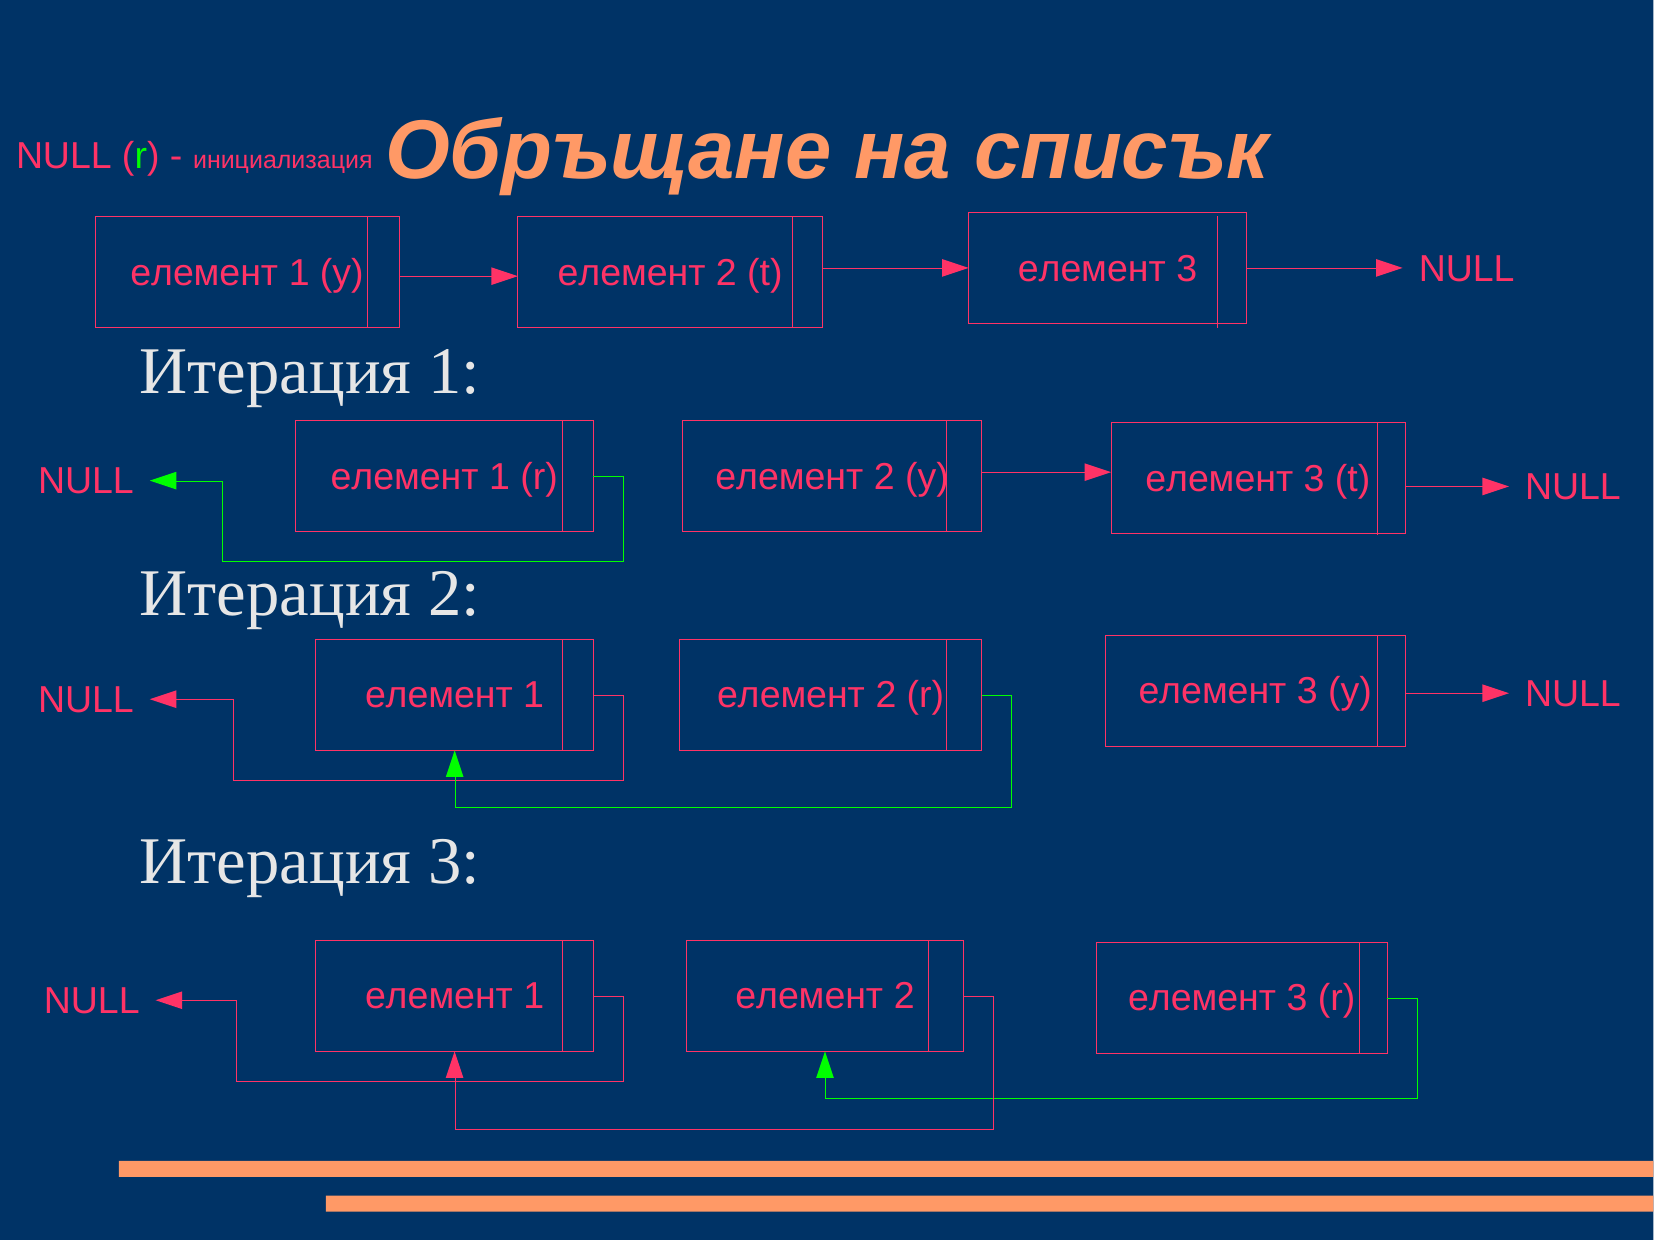

# Обръщане на списък
NULL (r) - инициализация
елемент 3
NULL
елемент 1 (y)
елемент 2 (t)
Итерация 1:
Итерация 2:
Итерация 3:
eлемент 1 (r)
eлемент 2 (y)
елемент 3 (t)
NULL
NULL
елемент 3 (y)
NULL
елемент 1
елемент 2 (r)
NULL
елемент 1
елемент 2
елемент 3 (r)
NULL